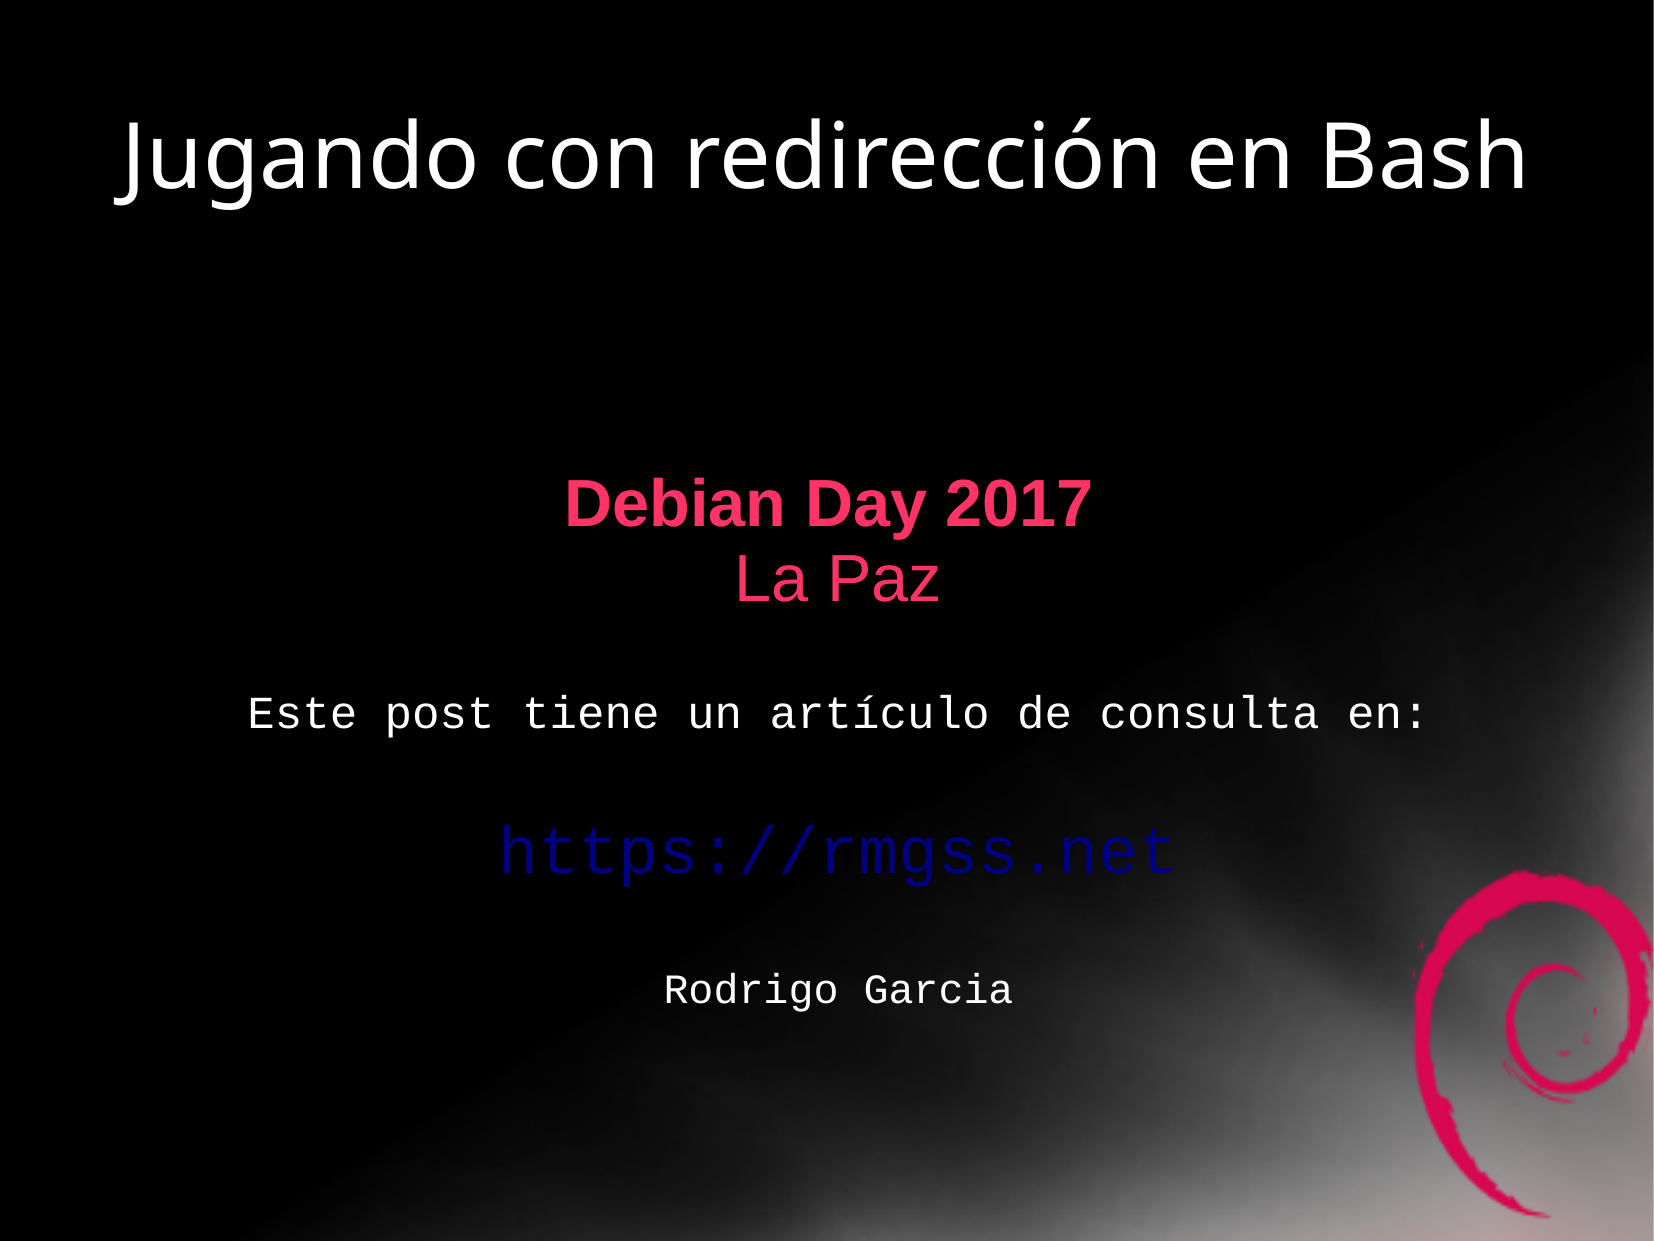

# Jugando con redirección en Bash
Debian Day 2017
La Paz
Este post tiene un artículo de consulta en:
https://rmgss.net
Rodrigo Garcia